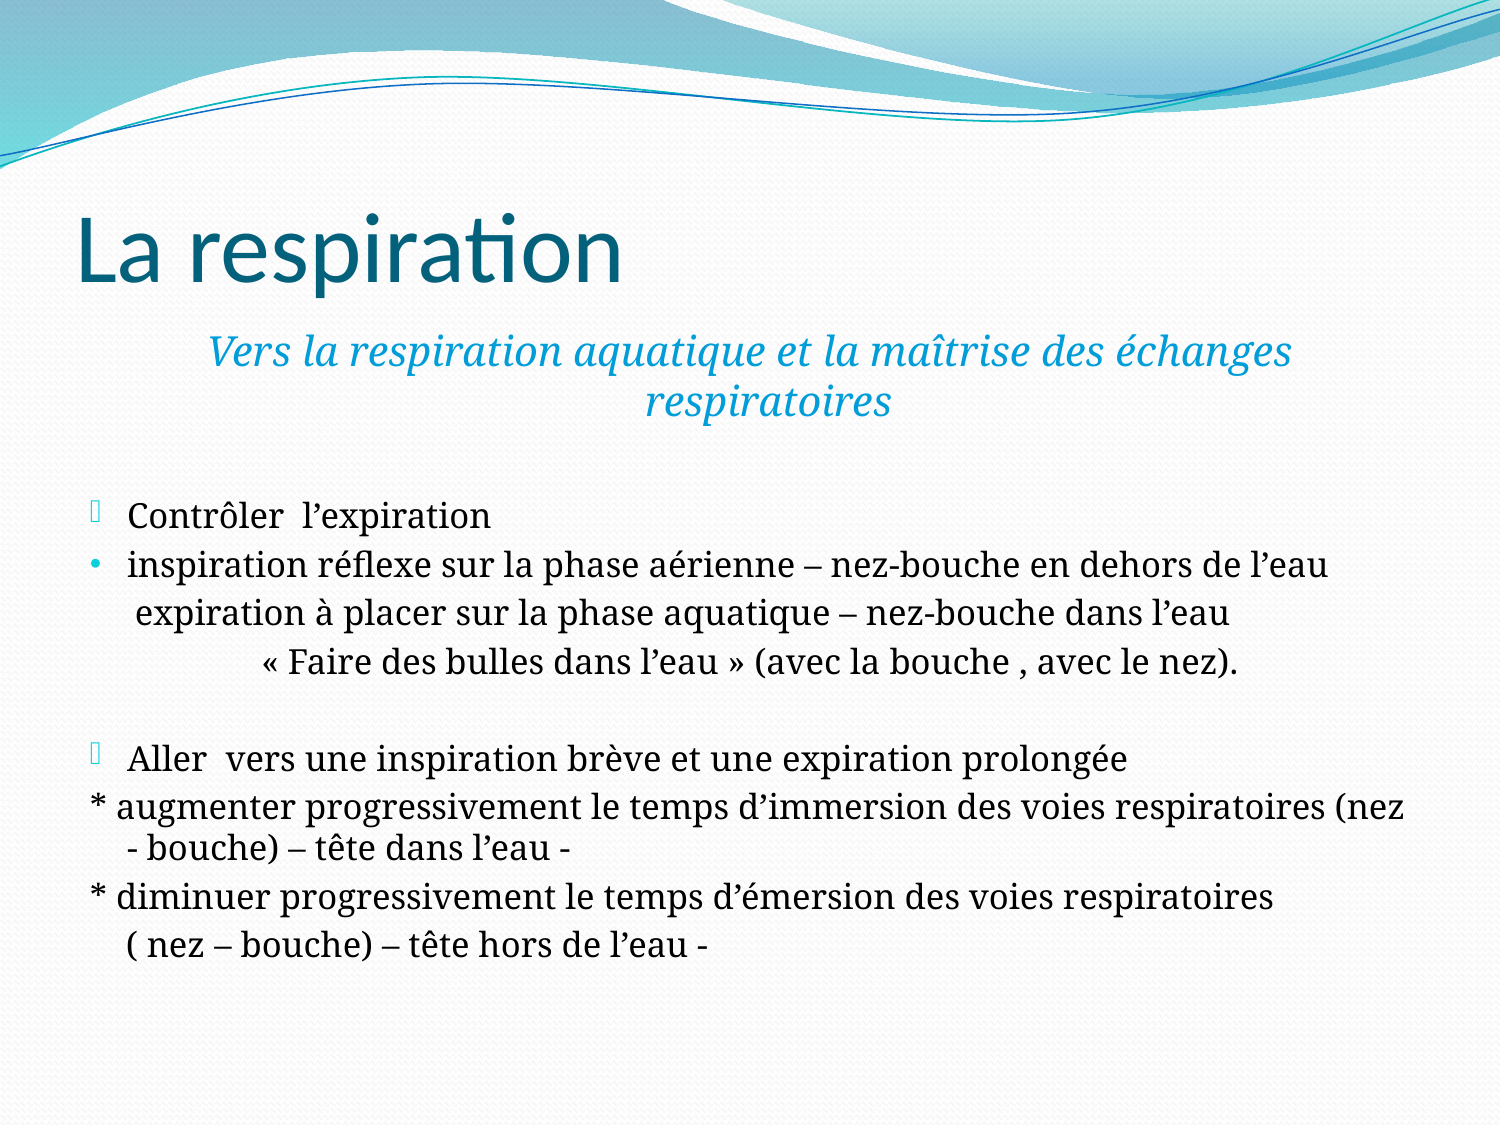

# La respiration
Vers la respiration aquatique et la maîtrise des échanges respiratoires
Contrôler l’expiration
inspiration réflexe sur la phase aérienne – nez-bouche en dehors de l’eau
 expiration à placer sur la phase aquatique – nez-bouche dans l’eau
« Faire des bulles dans l’eau » (avec la bouche , avec le nez).
Aller vers une inspiration brève et une expiration prolongée
* augmenter progressivement le temps d’immersion des voies respiratoires (nez - bouche) – tête dans l’eau -
* diminuer progressivement le temps d’émersion des voies respiratoires
 ( nez – bouche) – tête hors de l’eau -